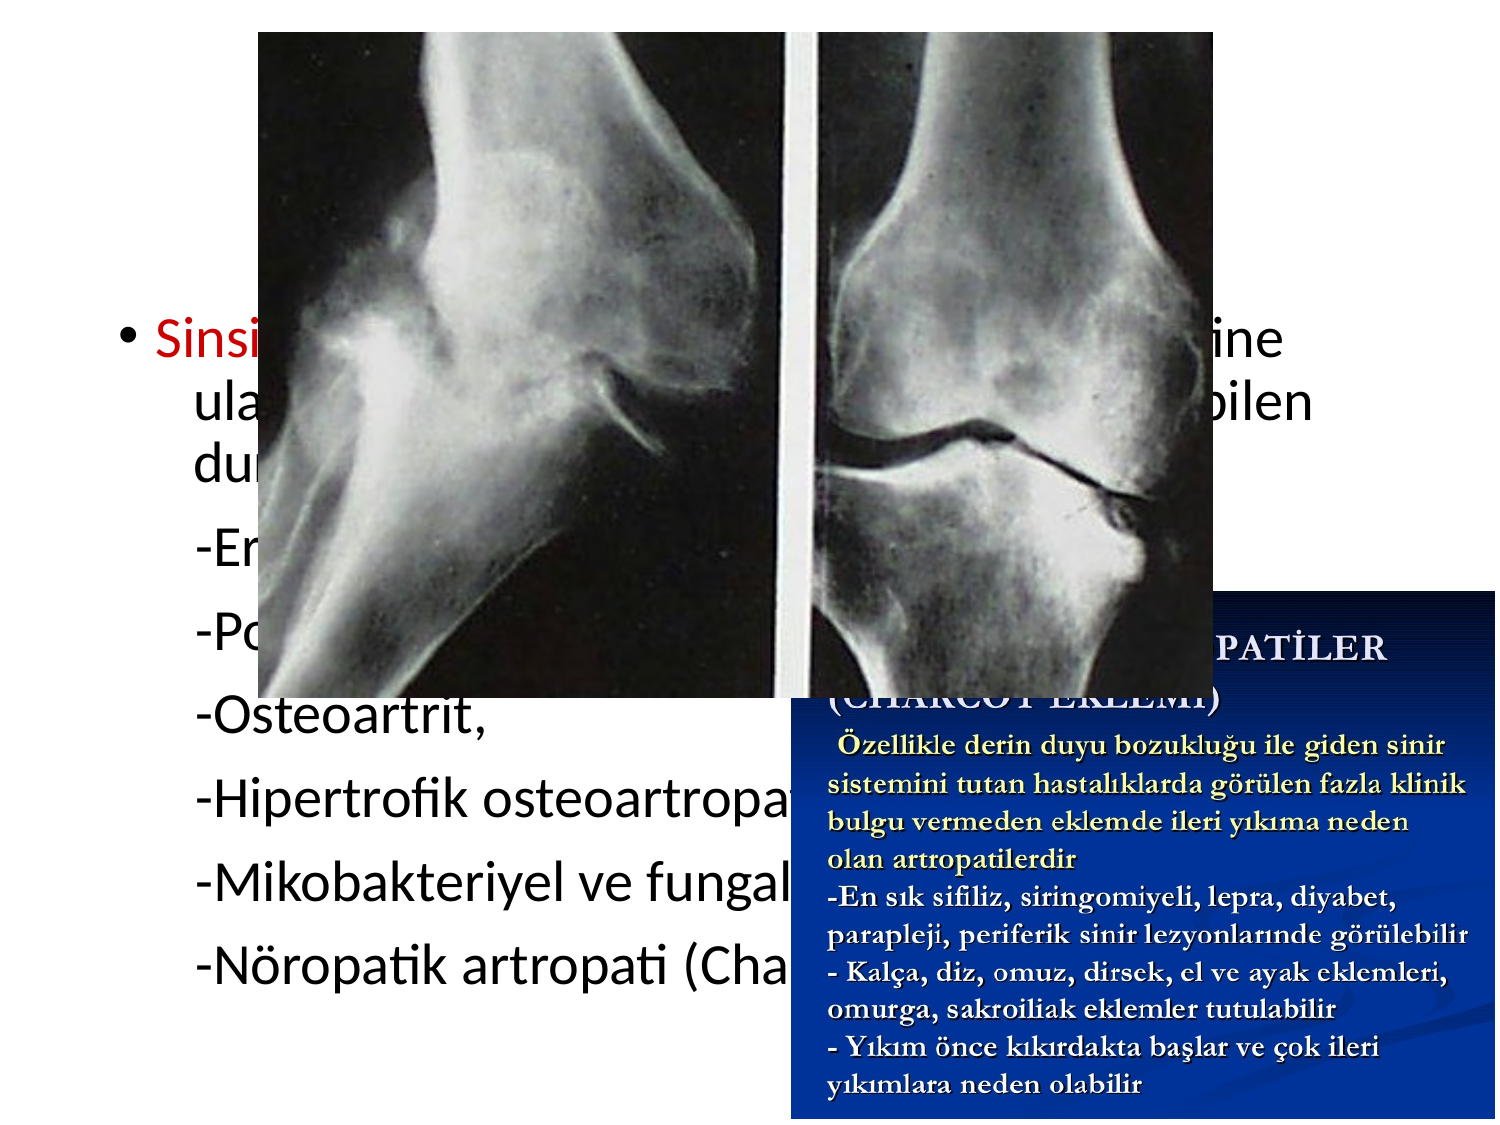

# Sinsi başlangıçlı: Hastalığın maksimum şiddetine ulaşması birkaç haftanın üzerinde-aylar olabilen durumları içerir.
 -Erken başlangıçlı oligoartiküler JKA,
 -Poliartiküler JKA,
 -Osteoartrit,
 -Hipertrofik osteoartropati,
 -Mikobakteriyel ve fungal artritler,
 -Nöropatik artropati (Charcot eklemi)